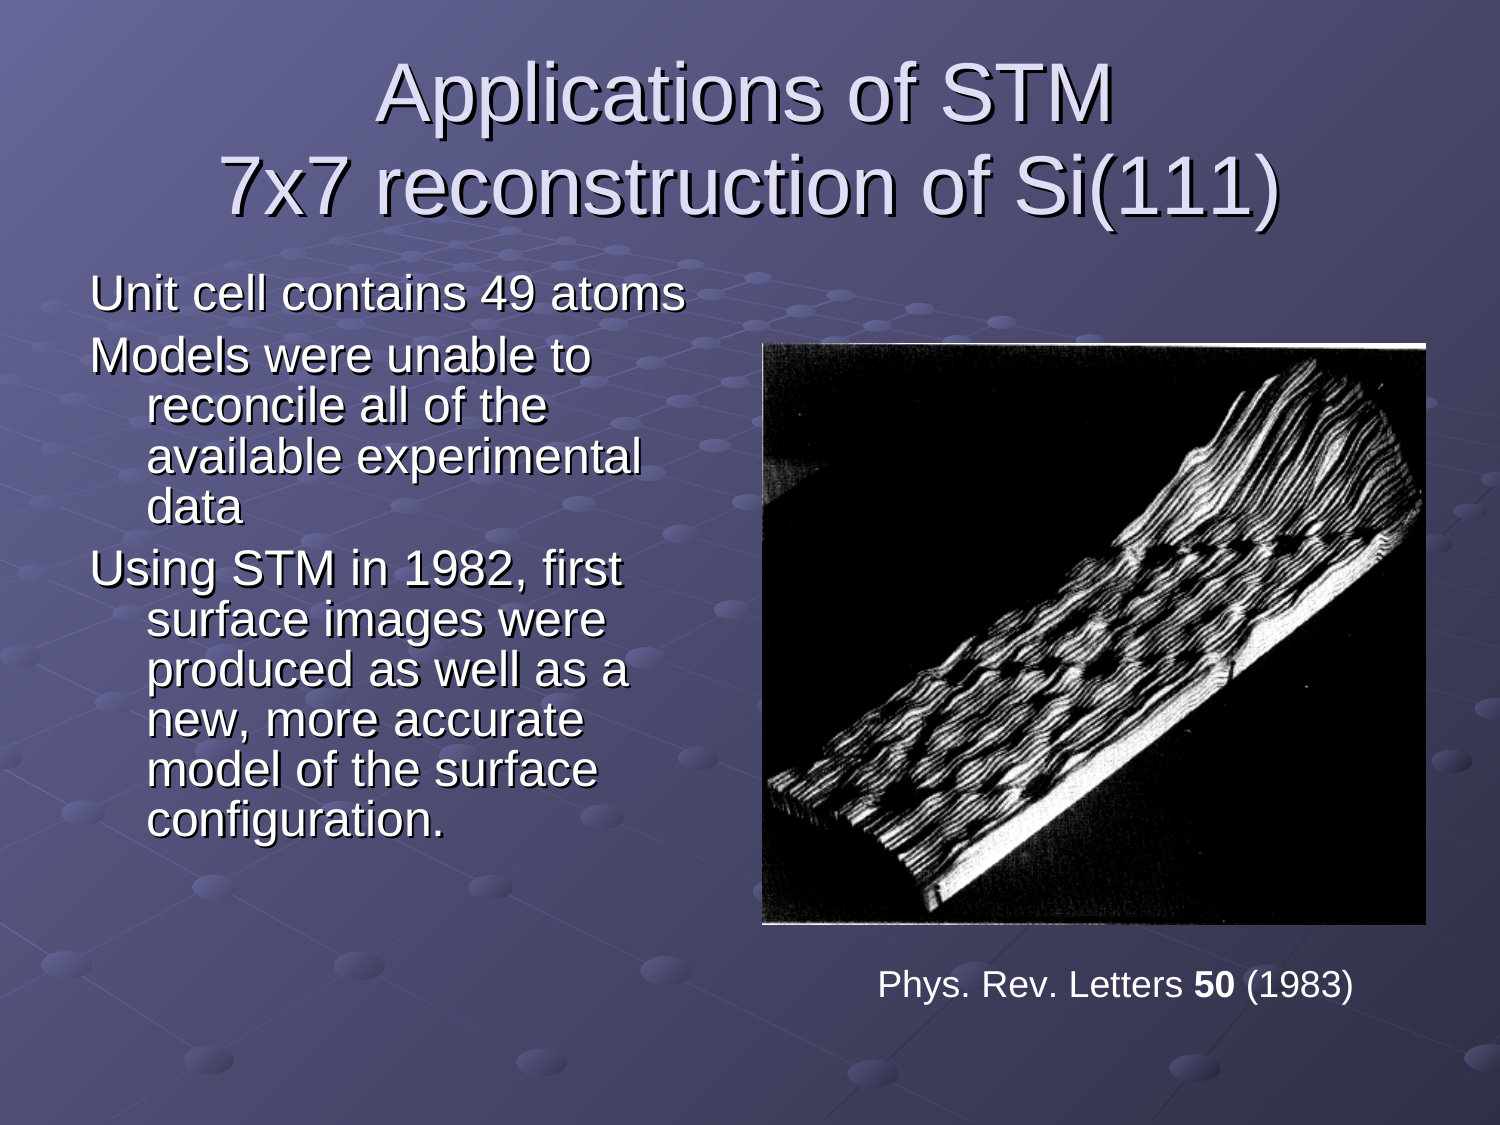

# Applications of STM 7x7 reconstruction of Si(111)
Unit cell contains 49 atoms
Models were unable to reconcile all of the available experimental data
Using STM in 1982, first surface images were produced as well as a new, more accurate model of the surface configuration.
Phys. Rev. Letters 50 (1983)